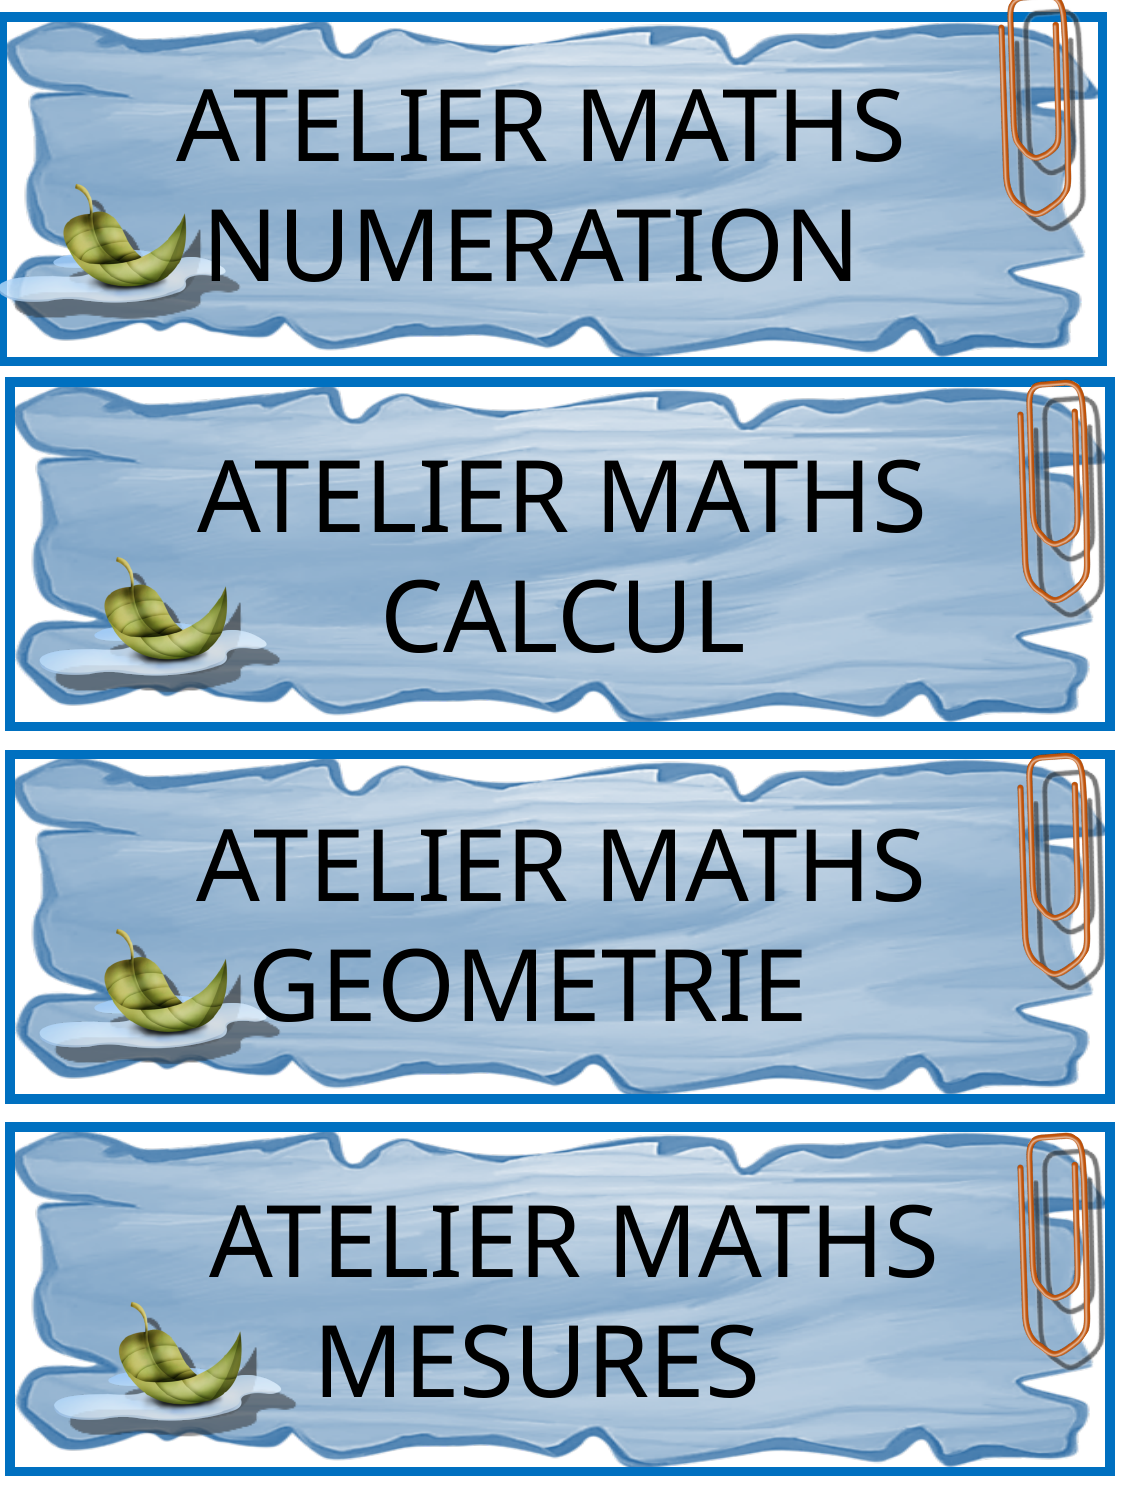

ATELIER MATHS
 NUMERATION
ATELIER MATHS
 CALCUL
ATELIER MATHS
 GEOMETRIE
ATELIER MATHS
 MESURES